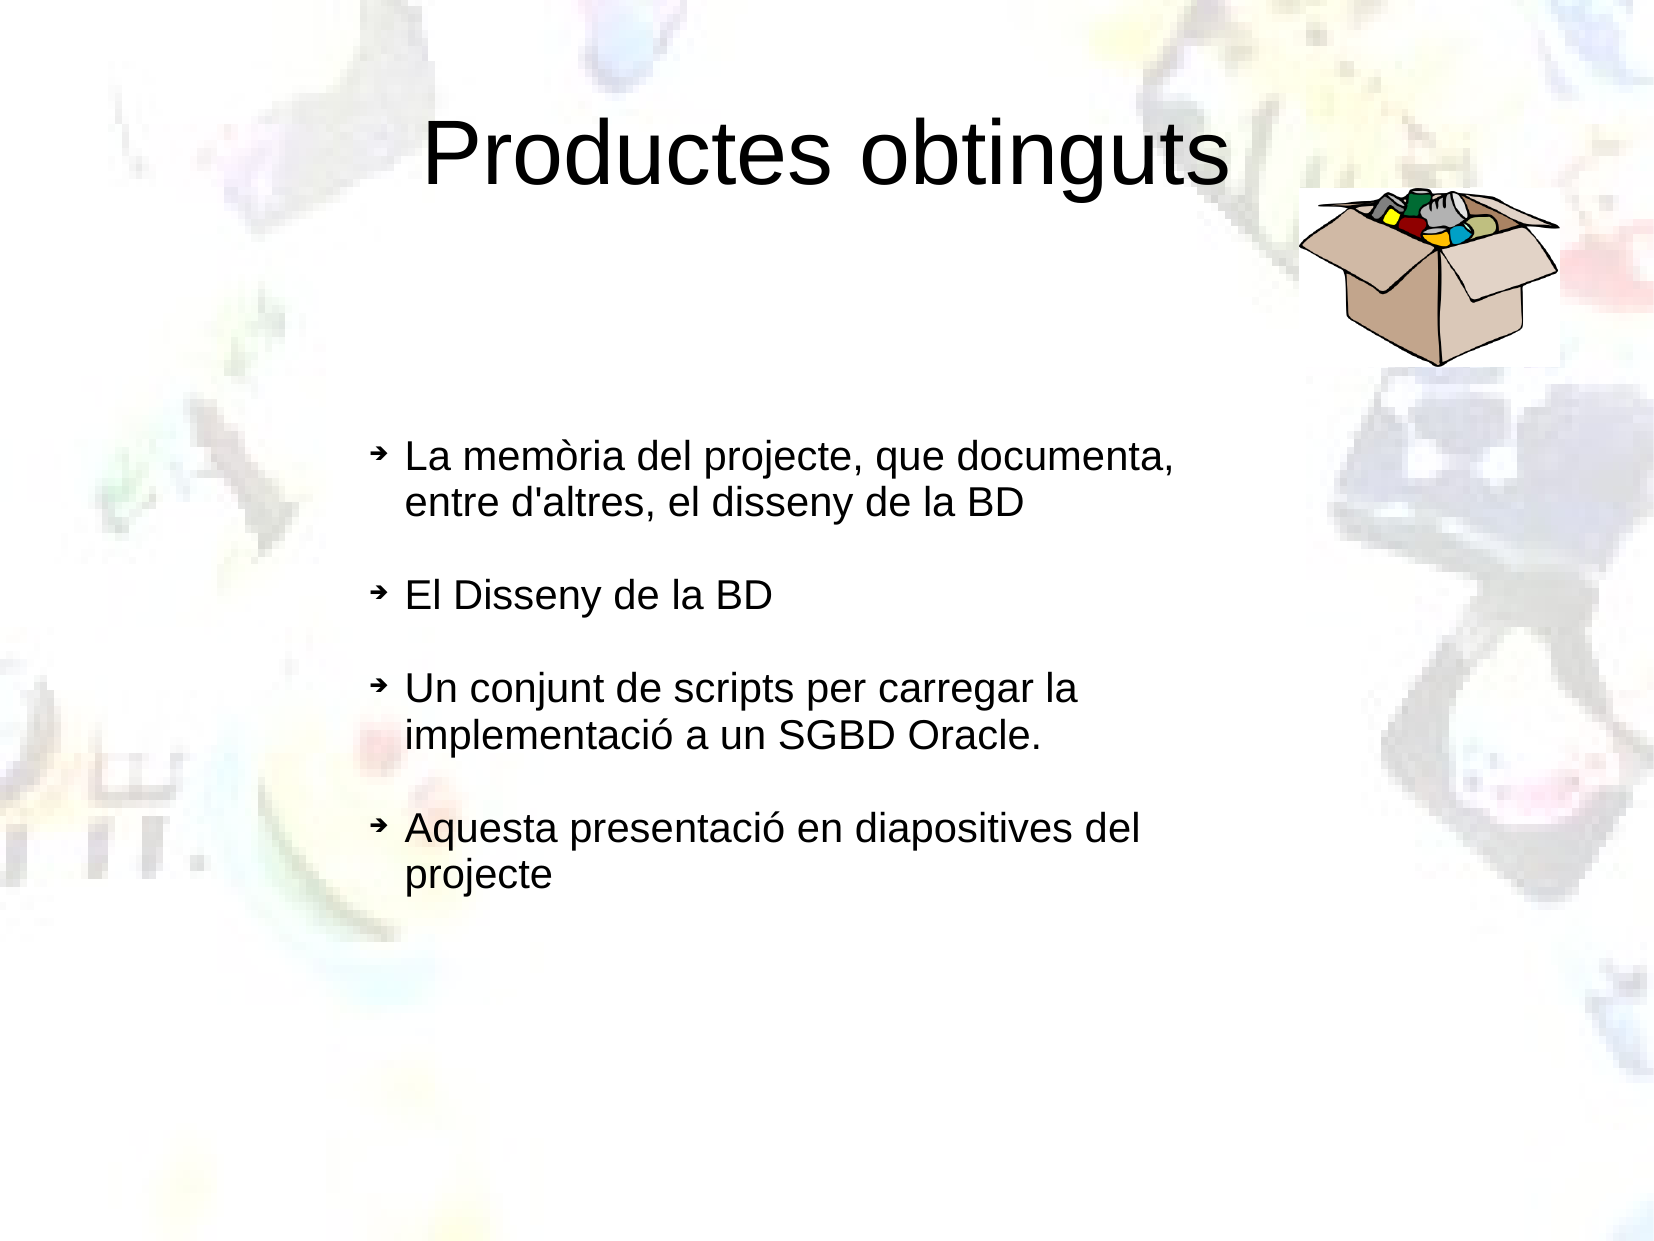

# Productes obtinguts
La memòria del projecte, que documenta, entre d'altres, el disseny de la BD
El Disseny de la BD
Un conjunt de scripts per carregar la implementació a un SGBD Oracle.
Aquesta presentació en diapositives del projecte